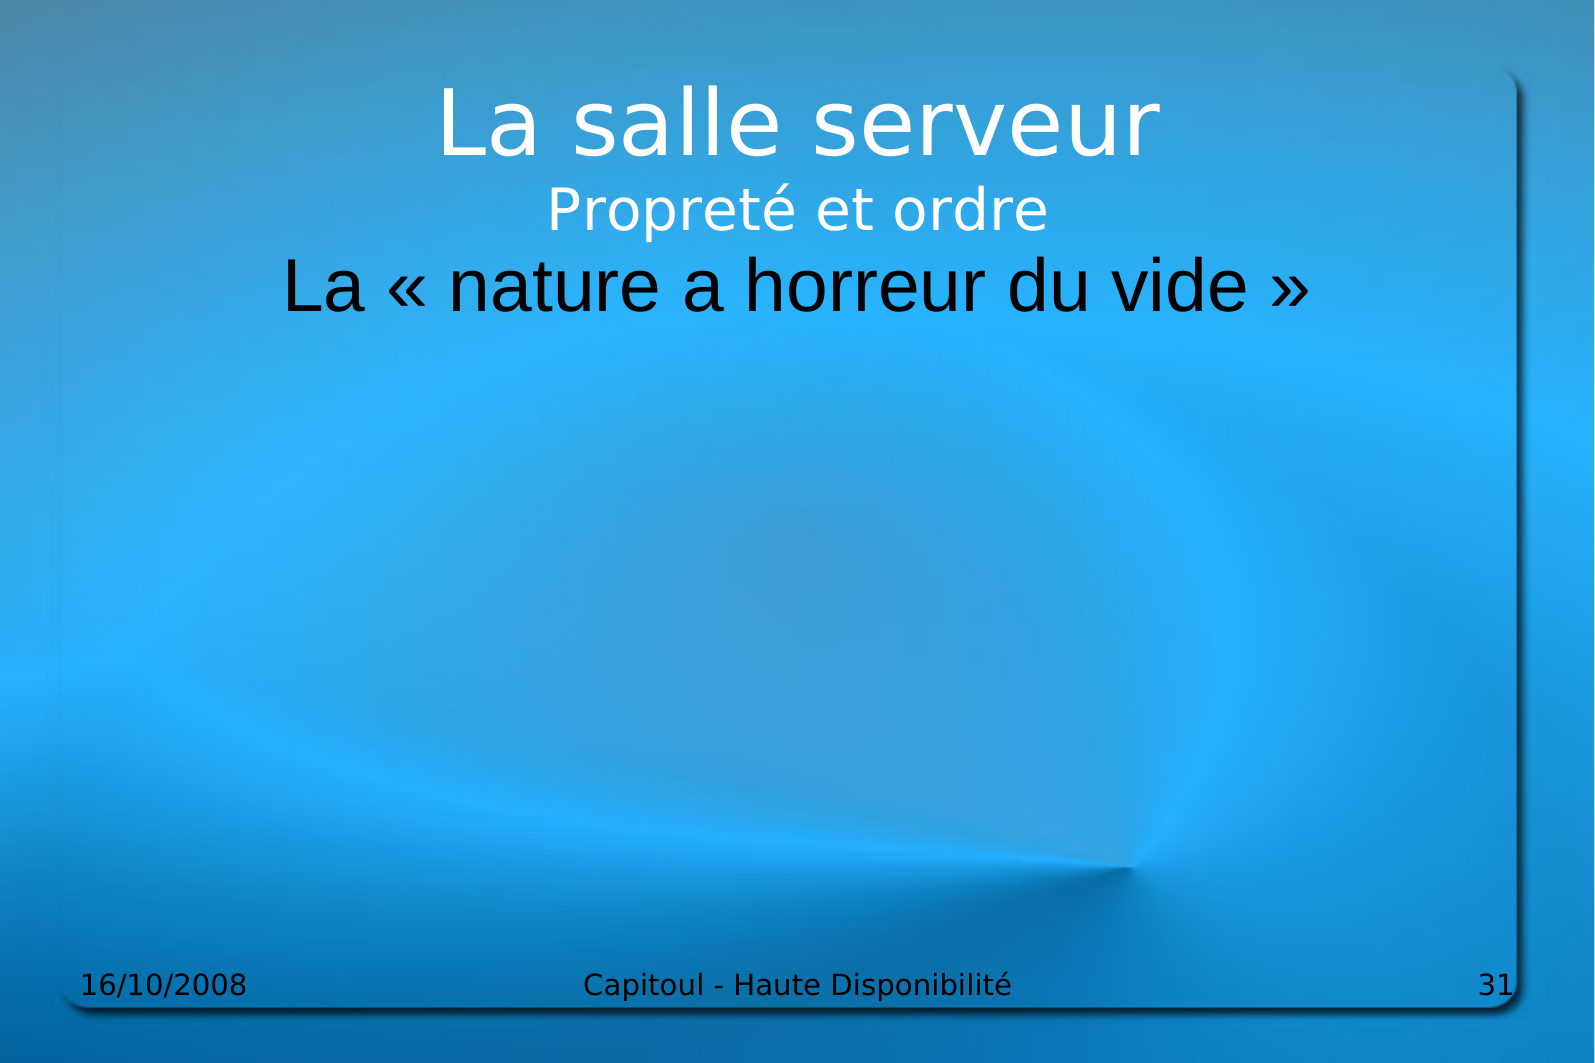

# La salle serveur Propreté et ordre
La « nature a horreur du vide »
16/10/2008
Capitoul - Haute Disponibilité
31